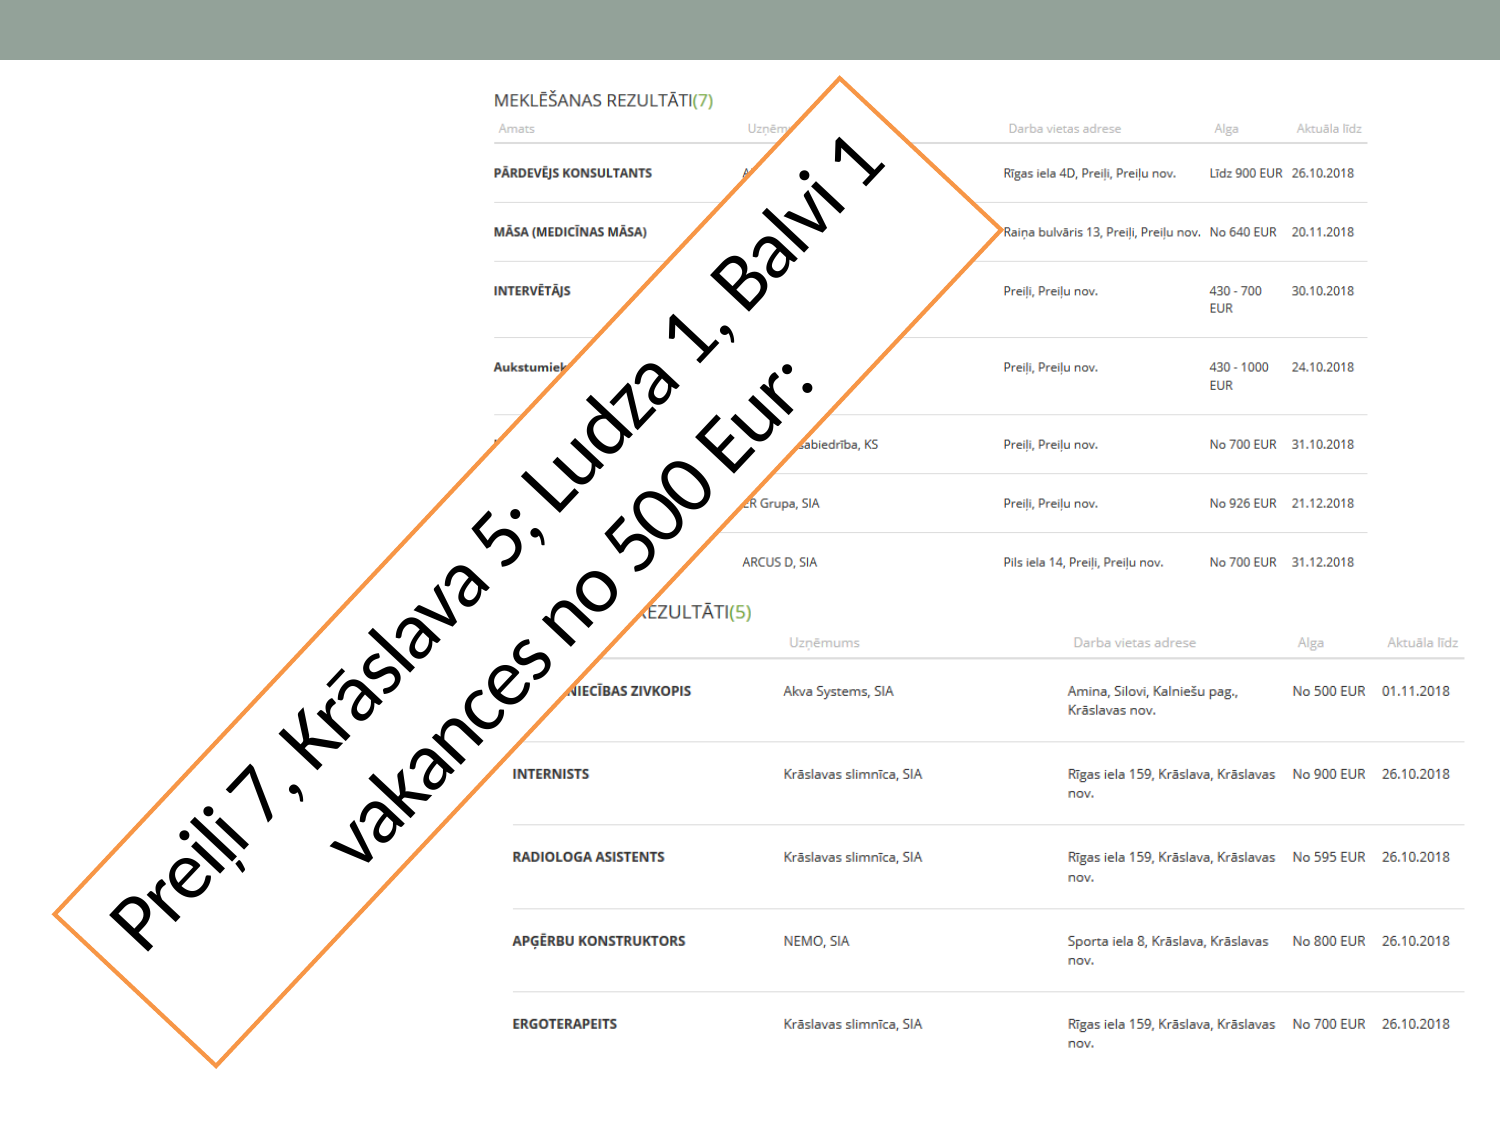

# Preiļi 7, Krāslava 5; Ludza 1, Balvi 1 vakances no 500 Eur: